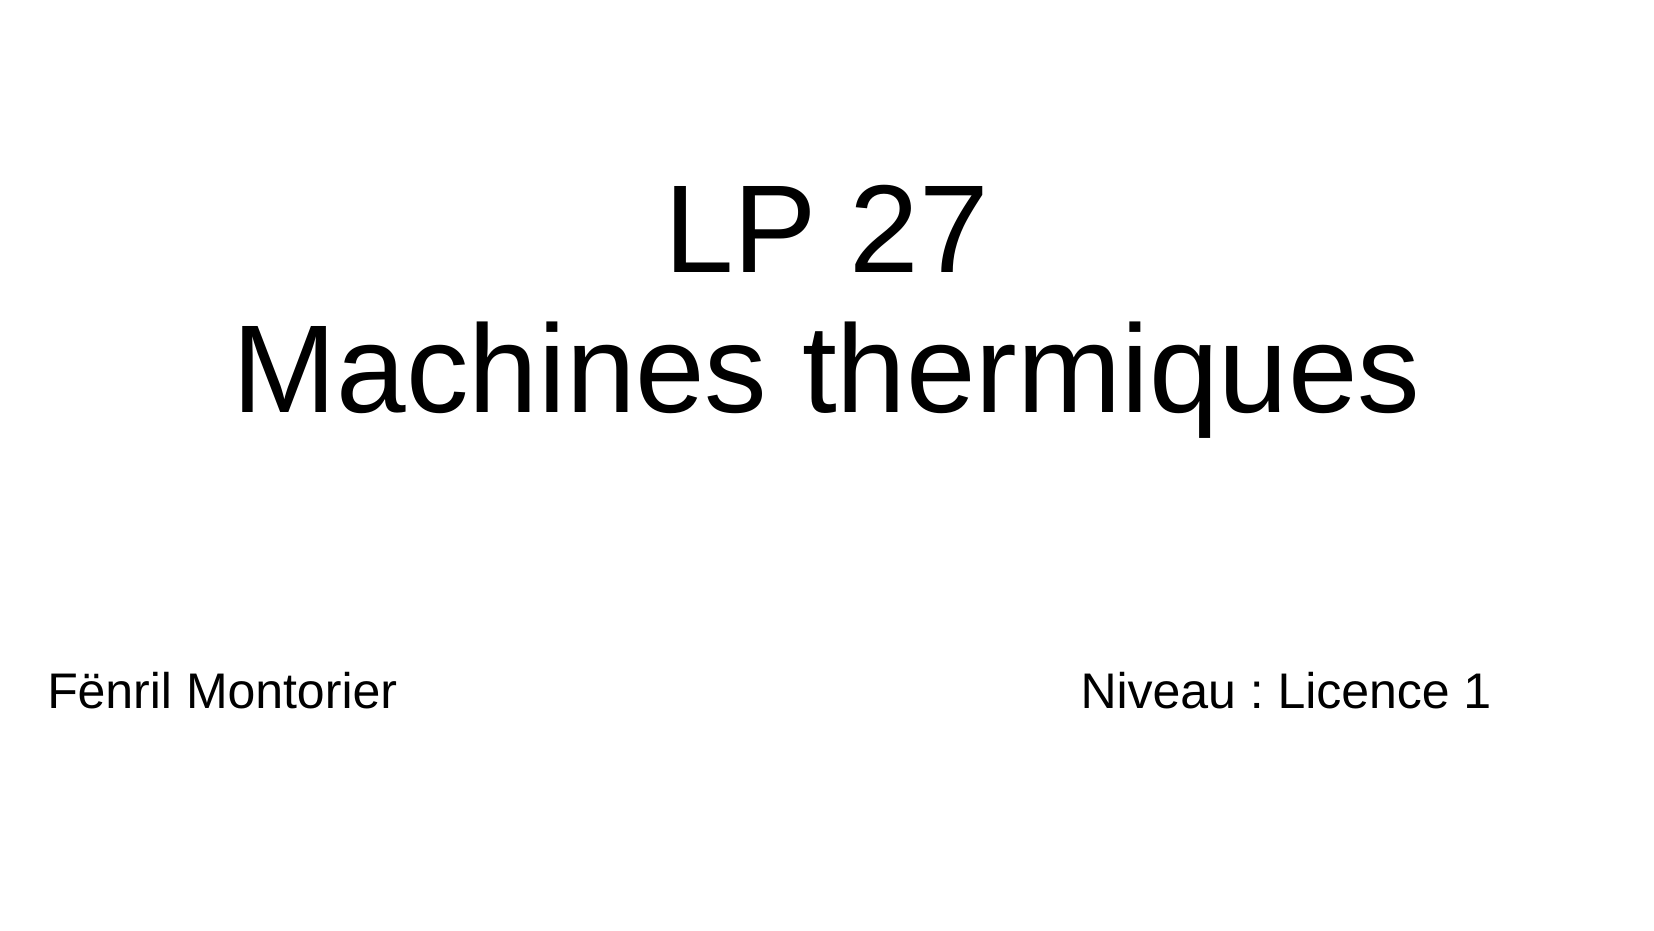

# LP 27 Machines thermiques
Fënril Montorier										Niveau : Licence 1